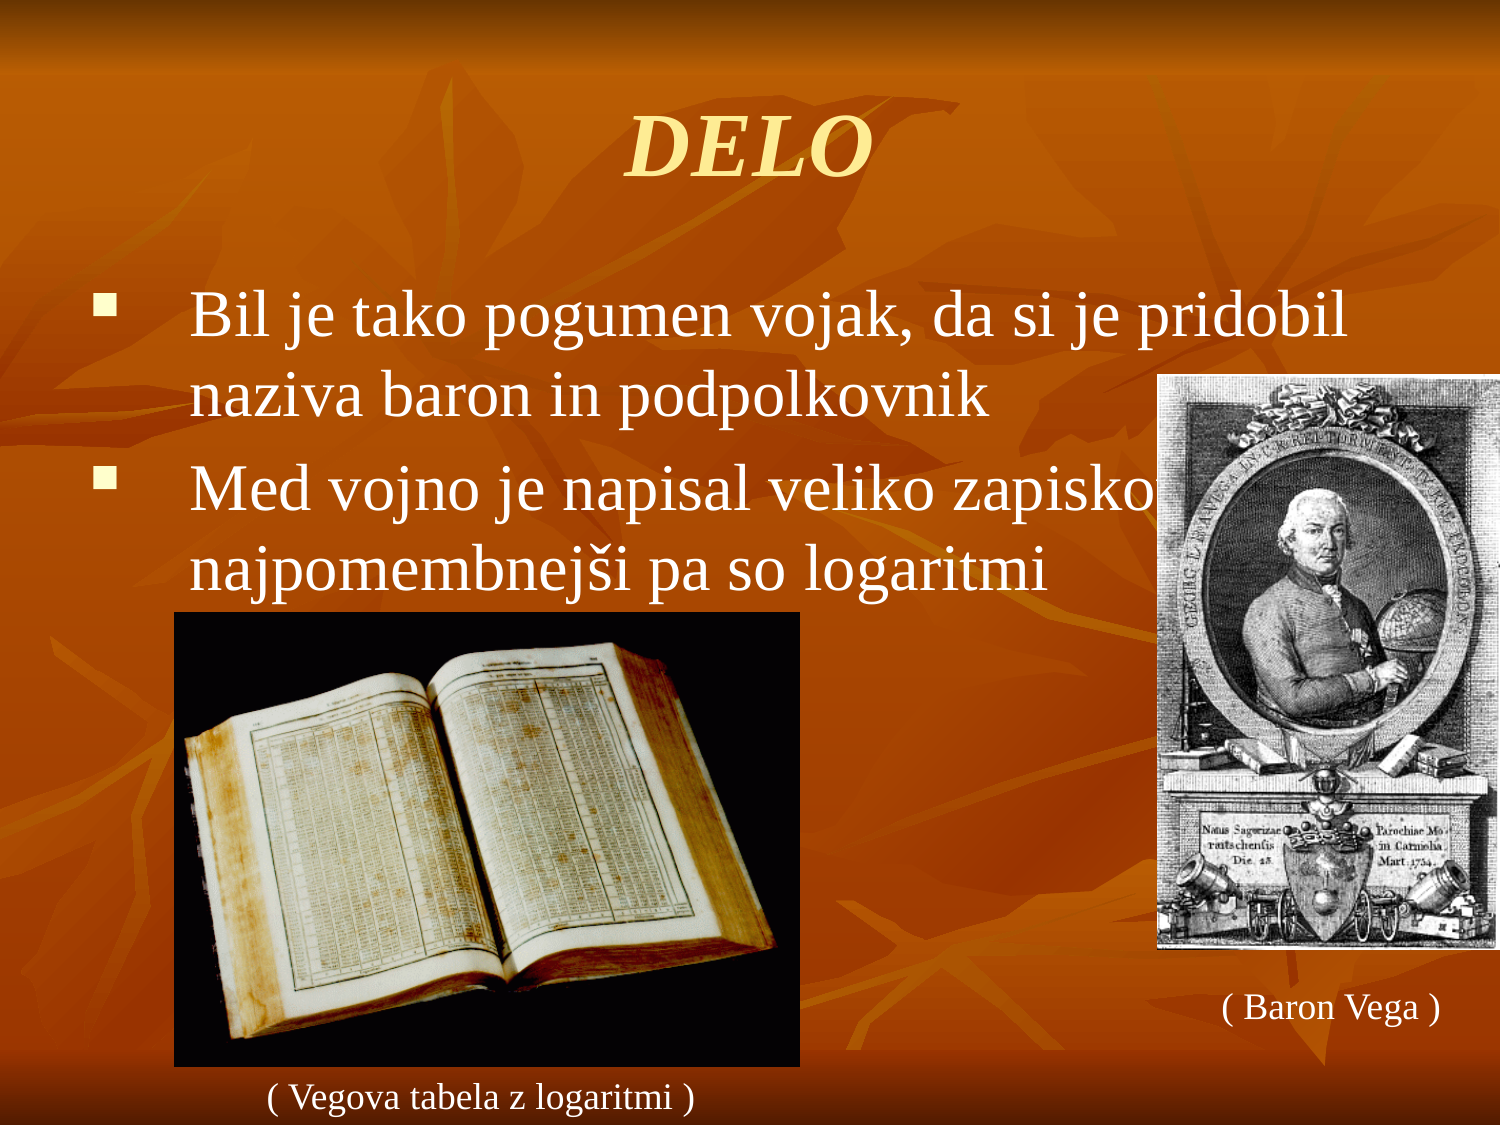

# DELO
Bil je tako pogumen vojak, da si je pridobil naziva baron in podpolkovnik
Med vojno je napisal veliko zapiskov, najpomembnejši pa so logaritmi
( Baron Vega )
( Vegova tabela z logaritmi )